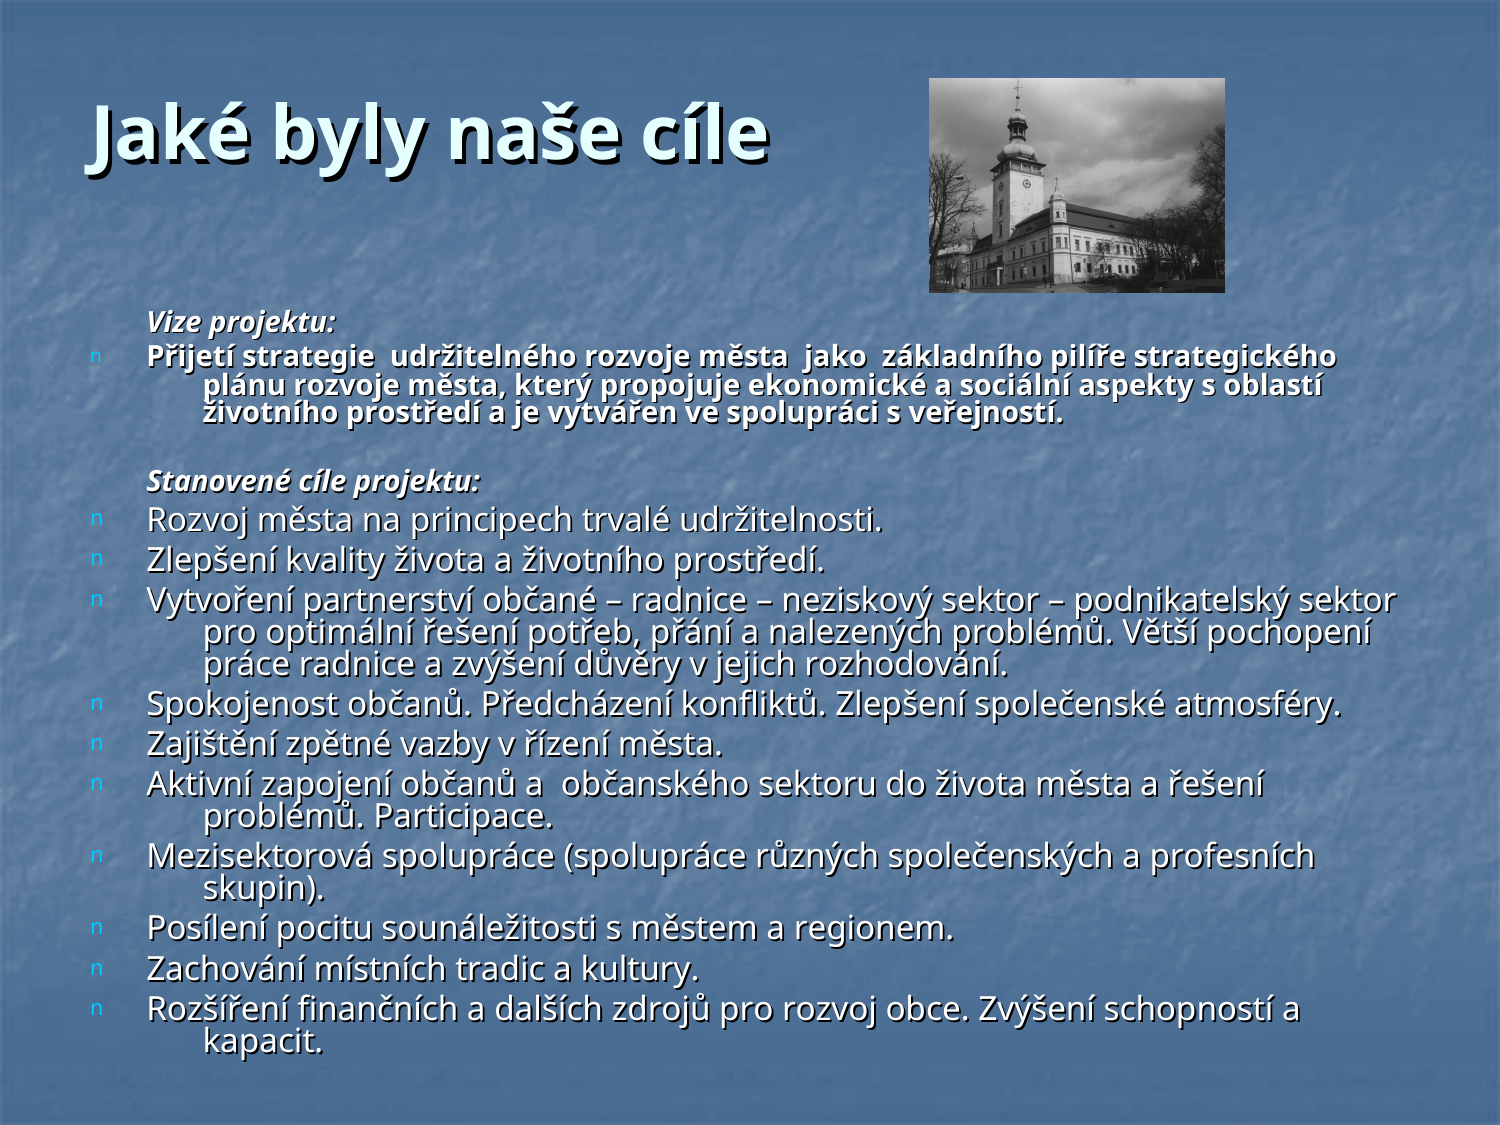

# Jaké byly naše cíle
Vize projektu:
Přijetí strategie udržitelného rozvoje města jako základního pilíře strategického plánu rozvoje města, který propojuje ekonomické a sociální aspekty s oblastí životního prostředí a je vytvářen ve spolupráci s veřejností.
Stanovené cíle projektu:
Rozvoj města na principech trvalé udržitelnosti.
Zlepšení kvality života a životního prostředí.
Vytvoření partnerství občané – radnice – neziskový sektor – podnikatelský sektor pro optimální řešení potřeb, přání a nalezených problémů. Větší pochopení práce radnice a zvýšení důvěry v jejich rozhodování.
Spokojenost občanů. Předcházení konfliktů. Zlepšení společenské atmosféry.
Zajištění zpětné vazby v řízení města.
Aktivní zapojení občanů a občanského sektoru do života města a řešení problémů. Participace.
Mezisektorová spolupráce (spolupráce různých společenských a profesních skupin).
Posílení pocitu sounáležitosti s městem a regionem.
Zachování místních tradic a kultury.
Rozšíření finančních a dalších zdrojů pro rozvoj obce. Zvýšení schopností a kapacit.